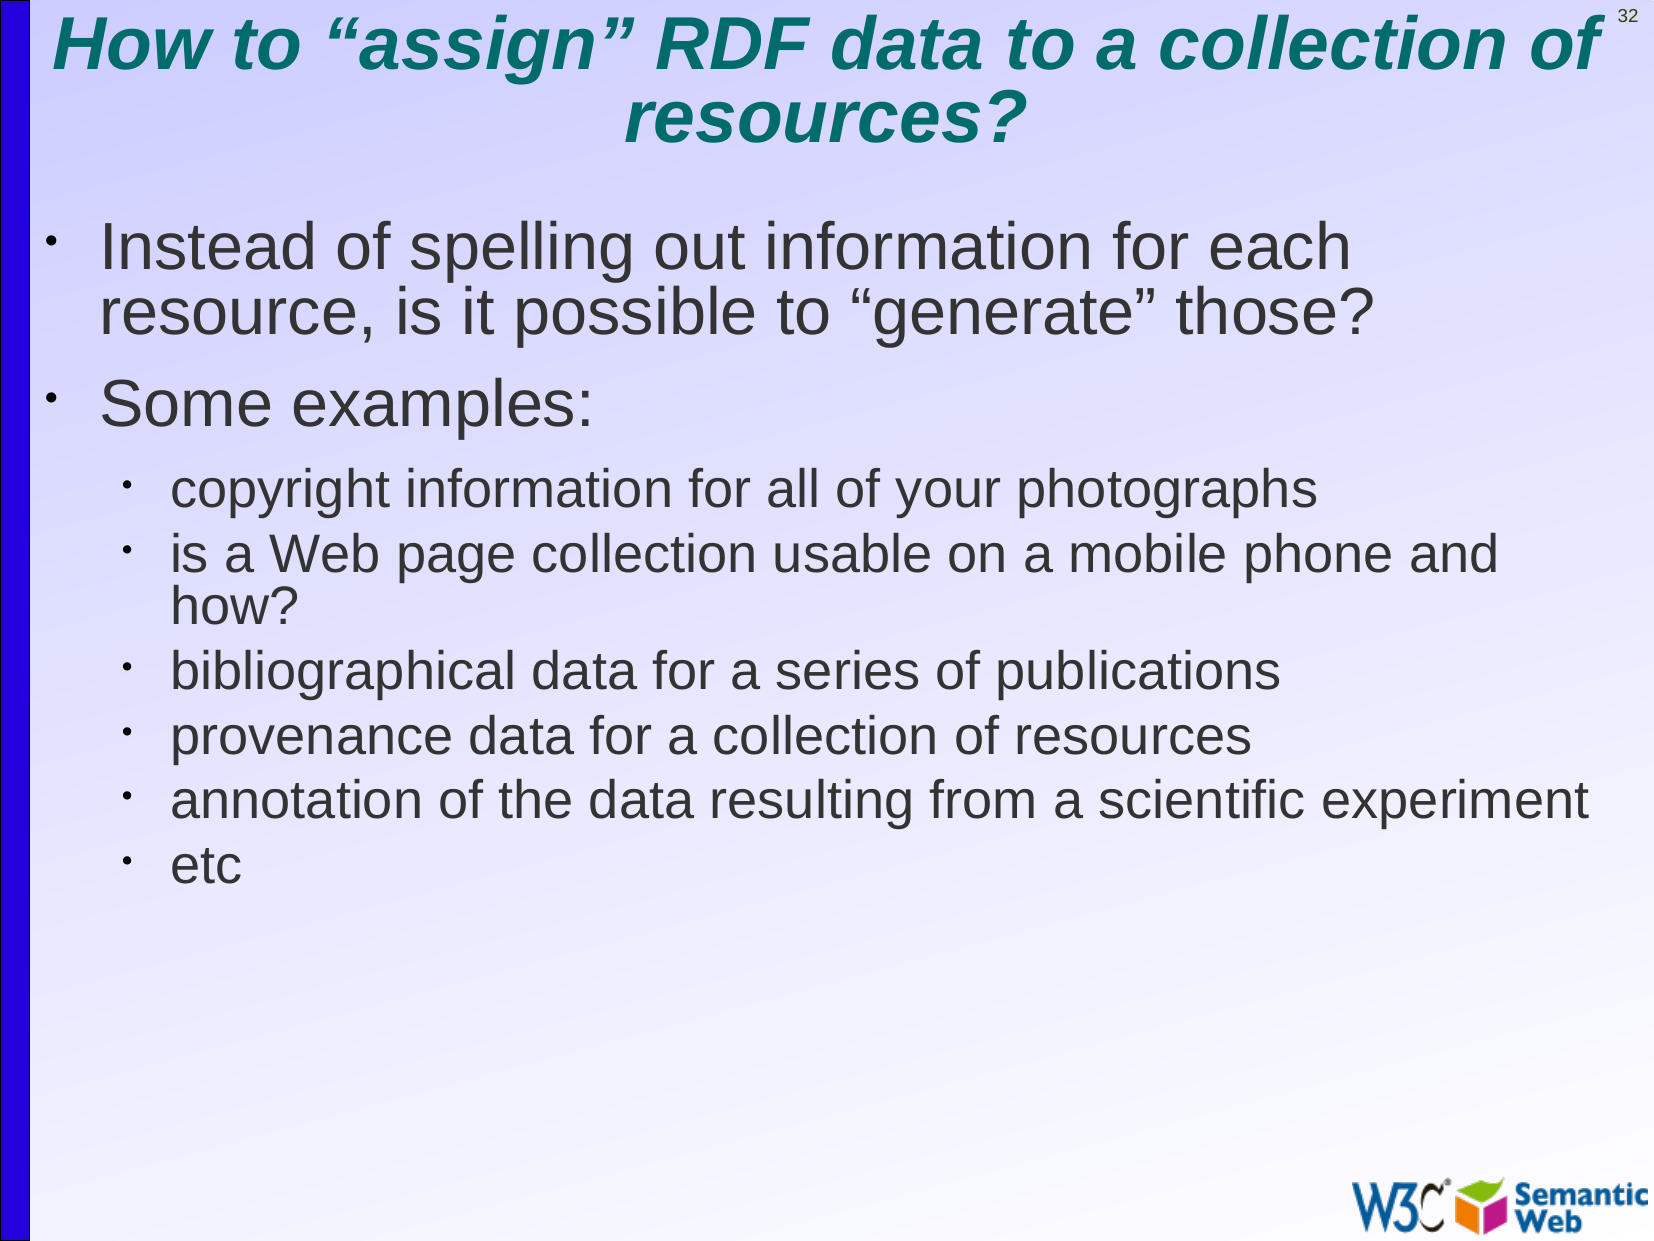

# How to “assign” RDF data to a collection of resources?
Instead of spelling out information for each resource, is it possible to “generate” those?
Some examples:
copyright information for all of your photographs
is a Web page collection usable on a mobile phone and how?
bibliographical data for a series of publications
provenance data for a collection of resources
annotation of the data resulting from a scientific experiment
etc